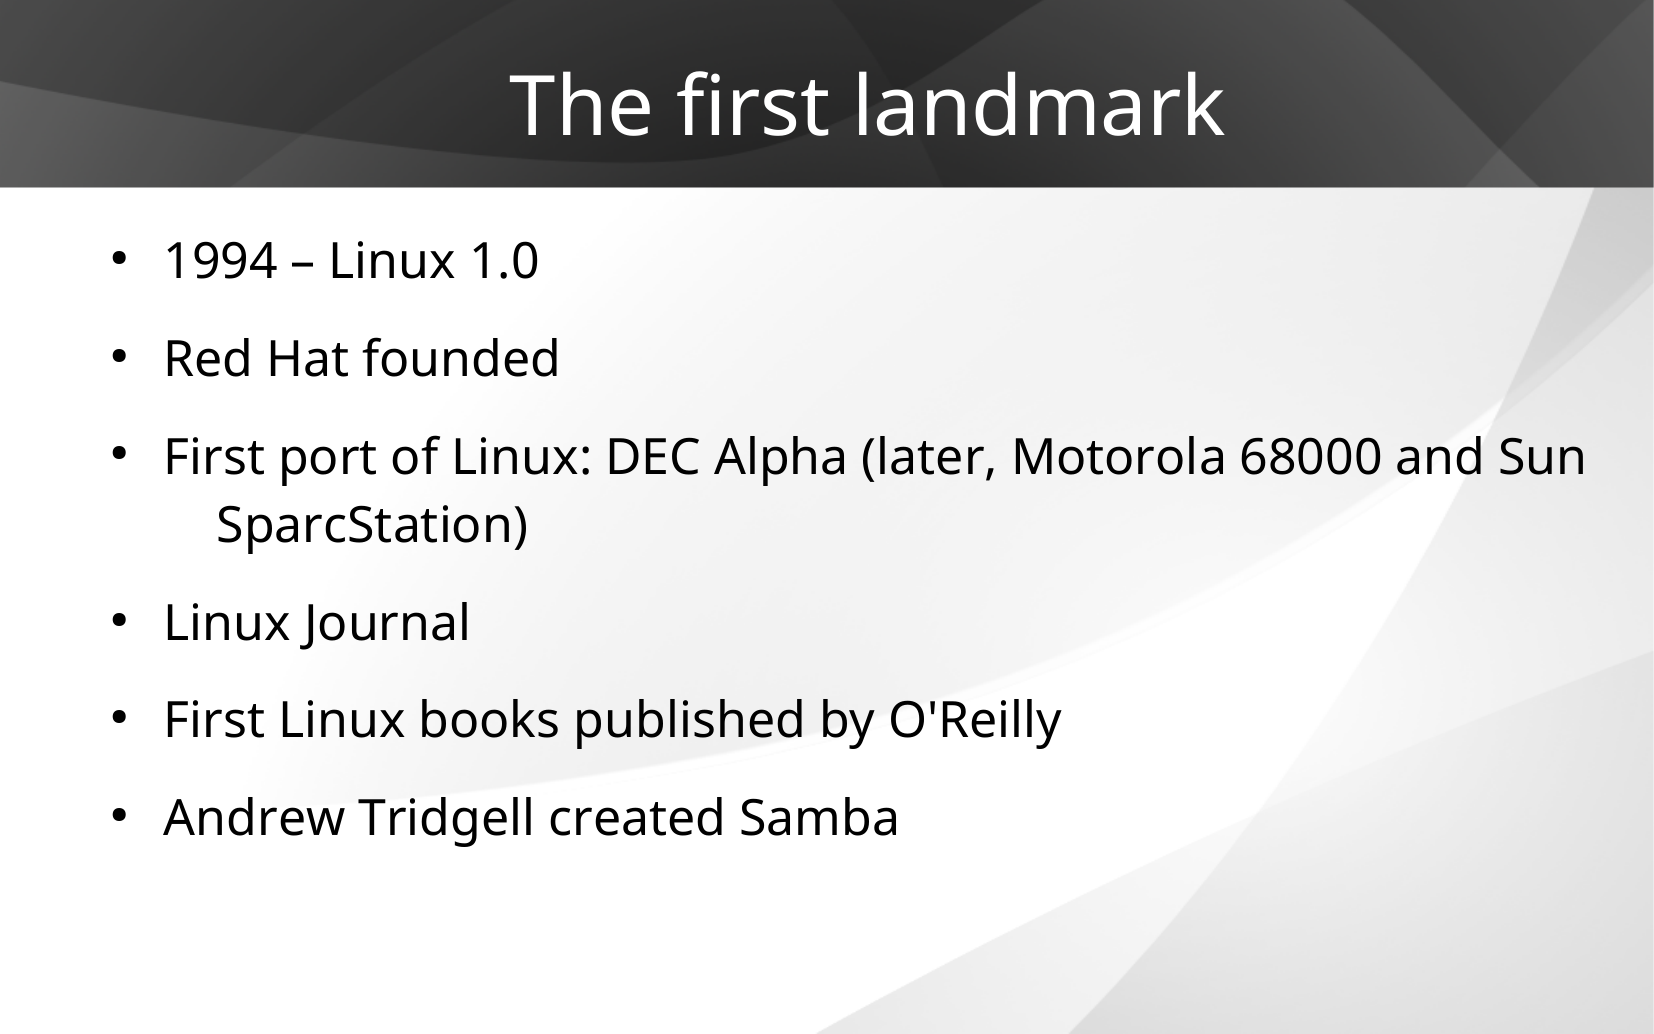

# The first landmark
1994 – Linux 1.0
Red Hat founded
First port of Linux: DEC Alpha (later, Motorola 68000 and Sun SparcStation)
Linux Journal
First Linux books published by O'Reilly
Andrew Tridgell created Samba